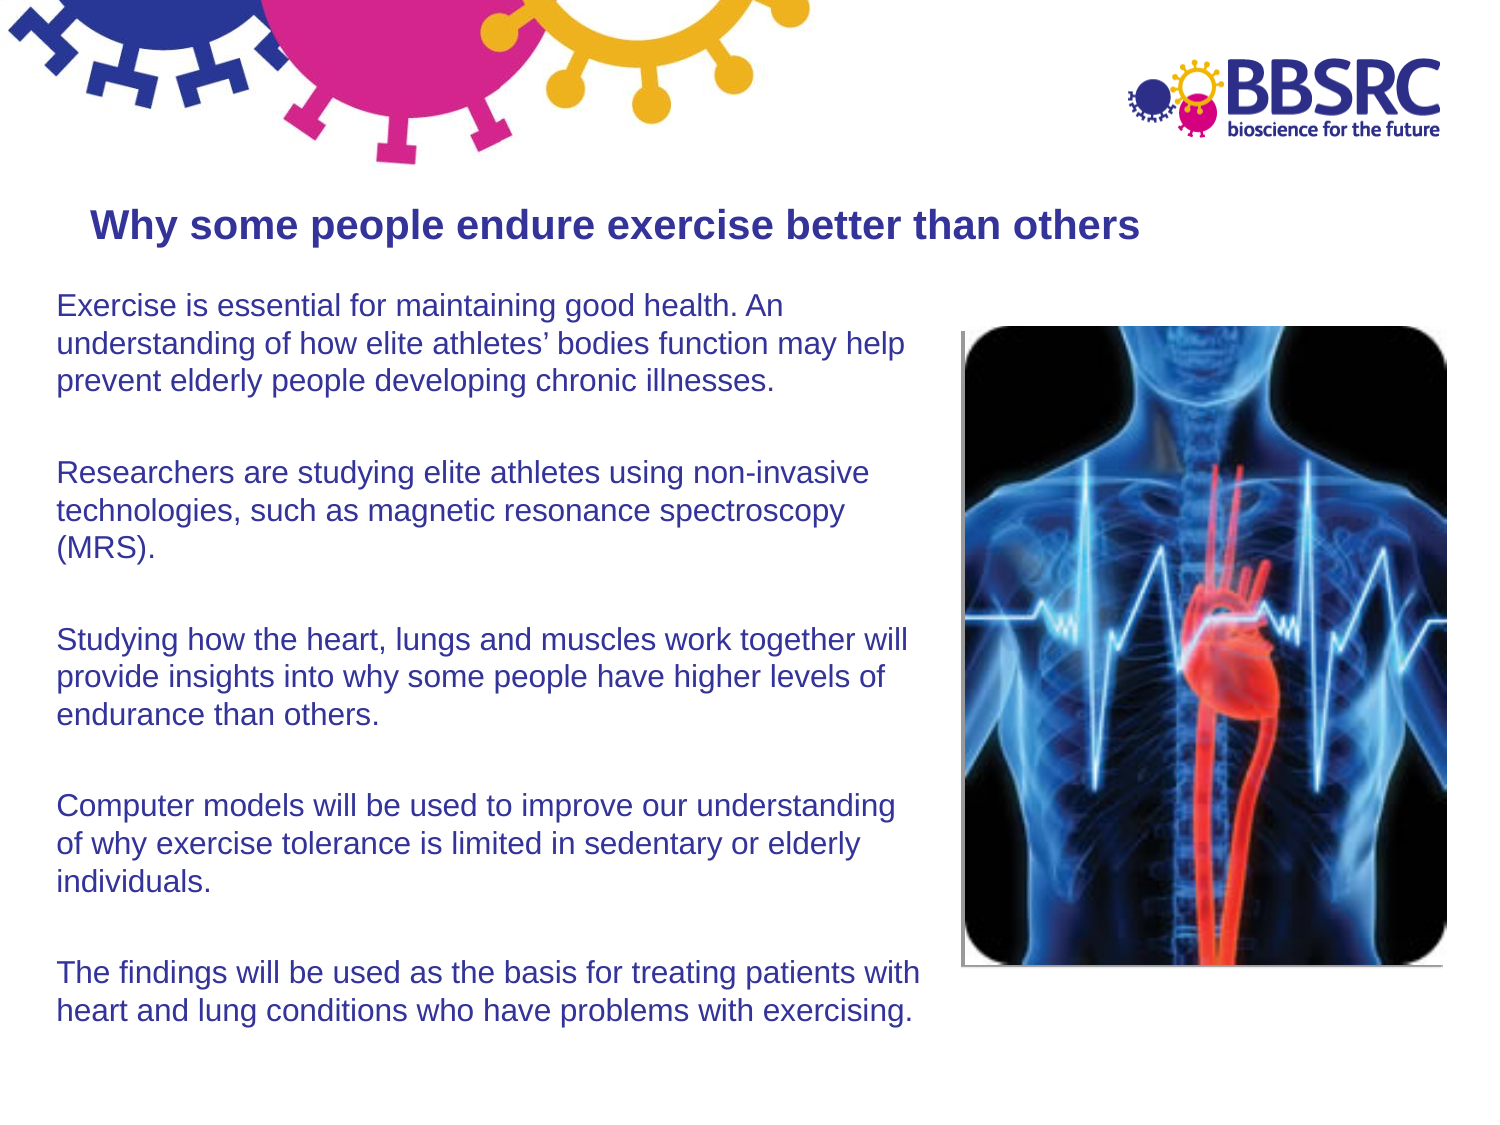

# Why some people endure exercise better than others
Exercise is essential for maintaining good health. An understanding of how elite athletes’ bodies function may help prevent elderly people developing chronic illnesses.
Researchers are studying elite athletes using non-invasive technologies, such as magnetic resonance spectroscopy (MRS).
Studying how the heart, lungs and muscles work together will provide insights into why some people have higher levels of endurance than others.
Computer models will be used to improve our understanding of why exercise tolerance is limited in sedentary or elderly individuals.
The findings will be used as the basis for treating patients with heart and lung conditions who have problems with exercising.